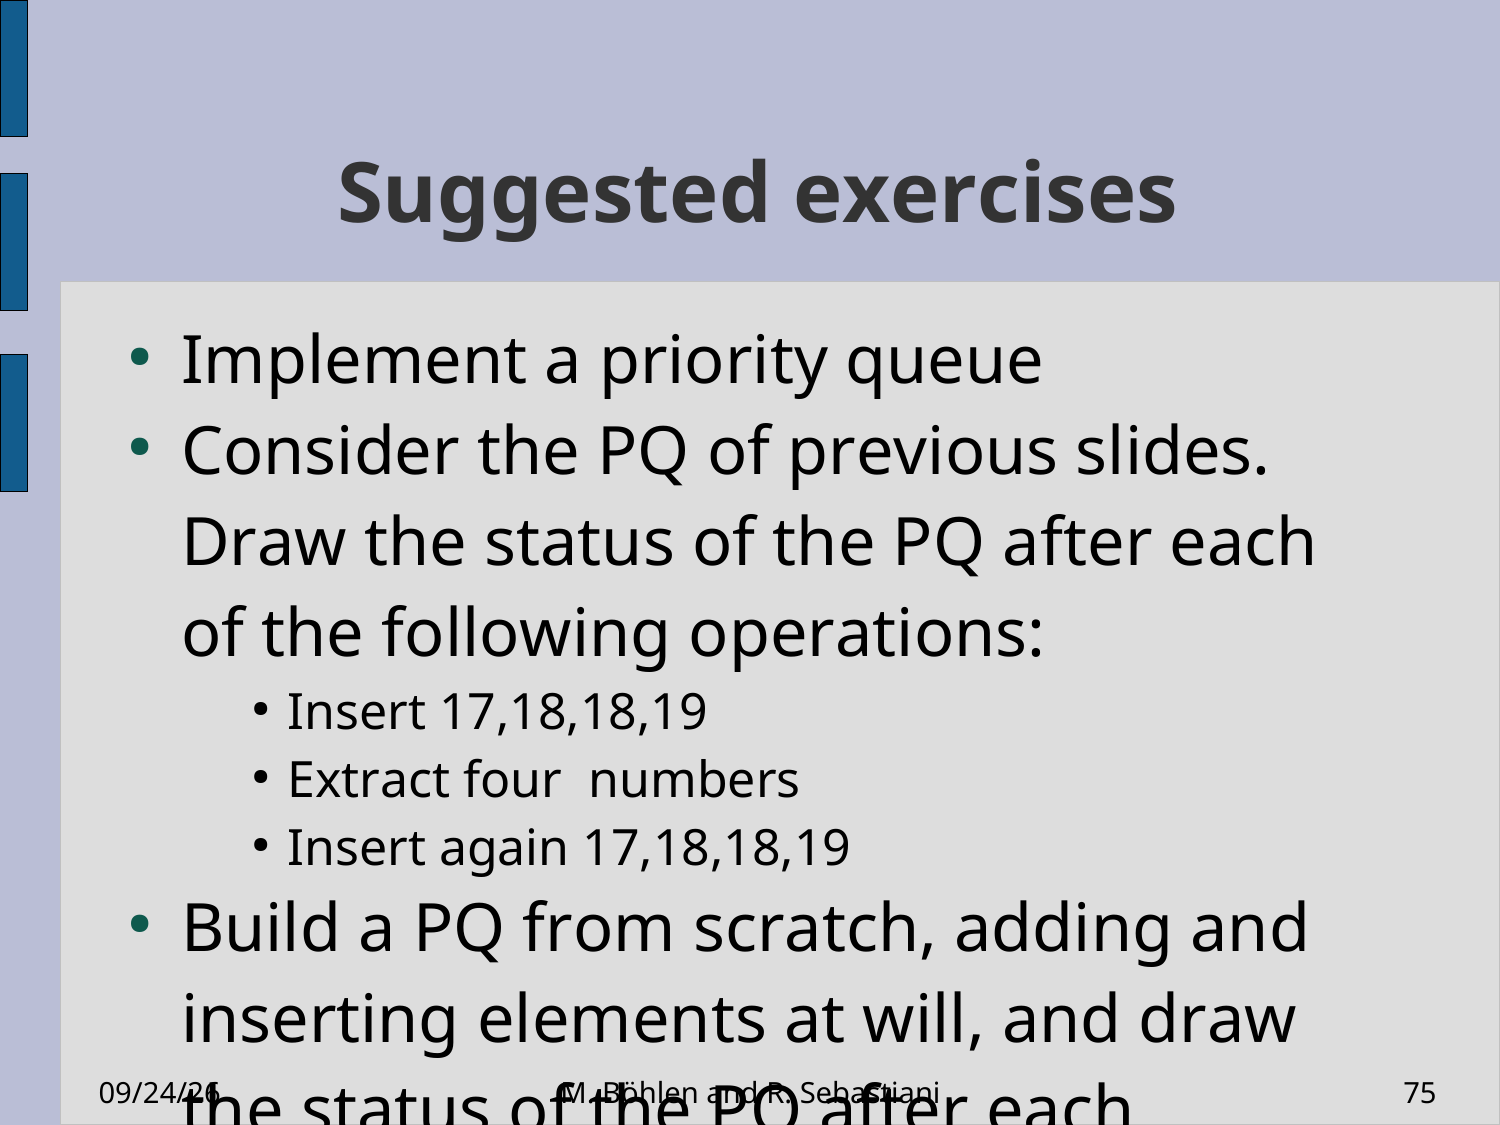

# Suggested exercises
Implement a priority queue
Consider the PQ of previous slides. Draw the status of the PQ after each of the following operations:
Insert 17,18,18,19
Extract four numbers
Insert again 17,18,18,19
Build a PQ from scratch, adding and inserting elements at will, and draw the status of the PQ after each operation
M. Böhlen and R. Sebastiani
75